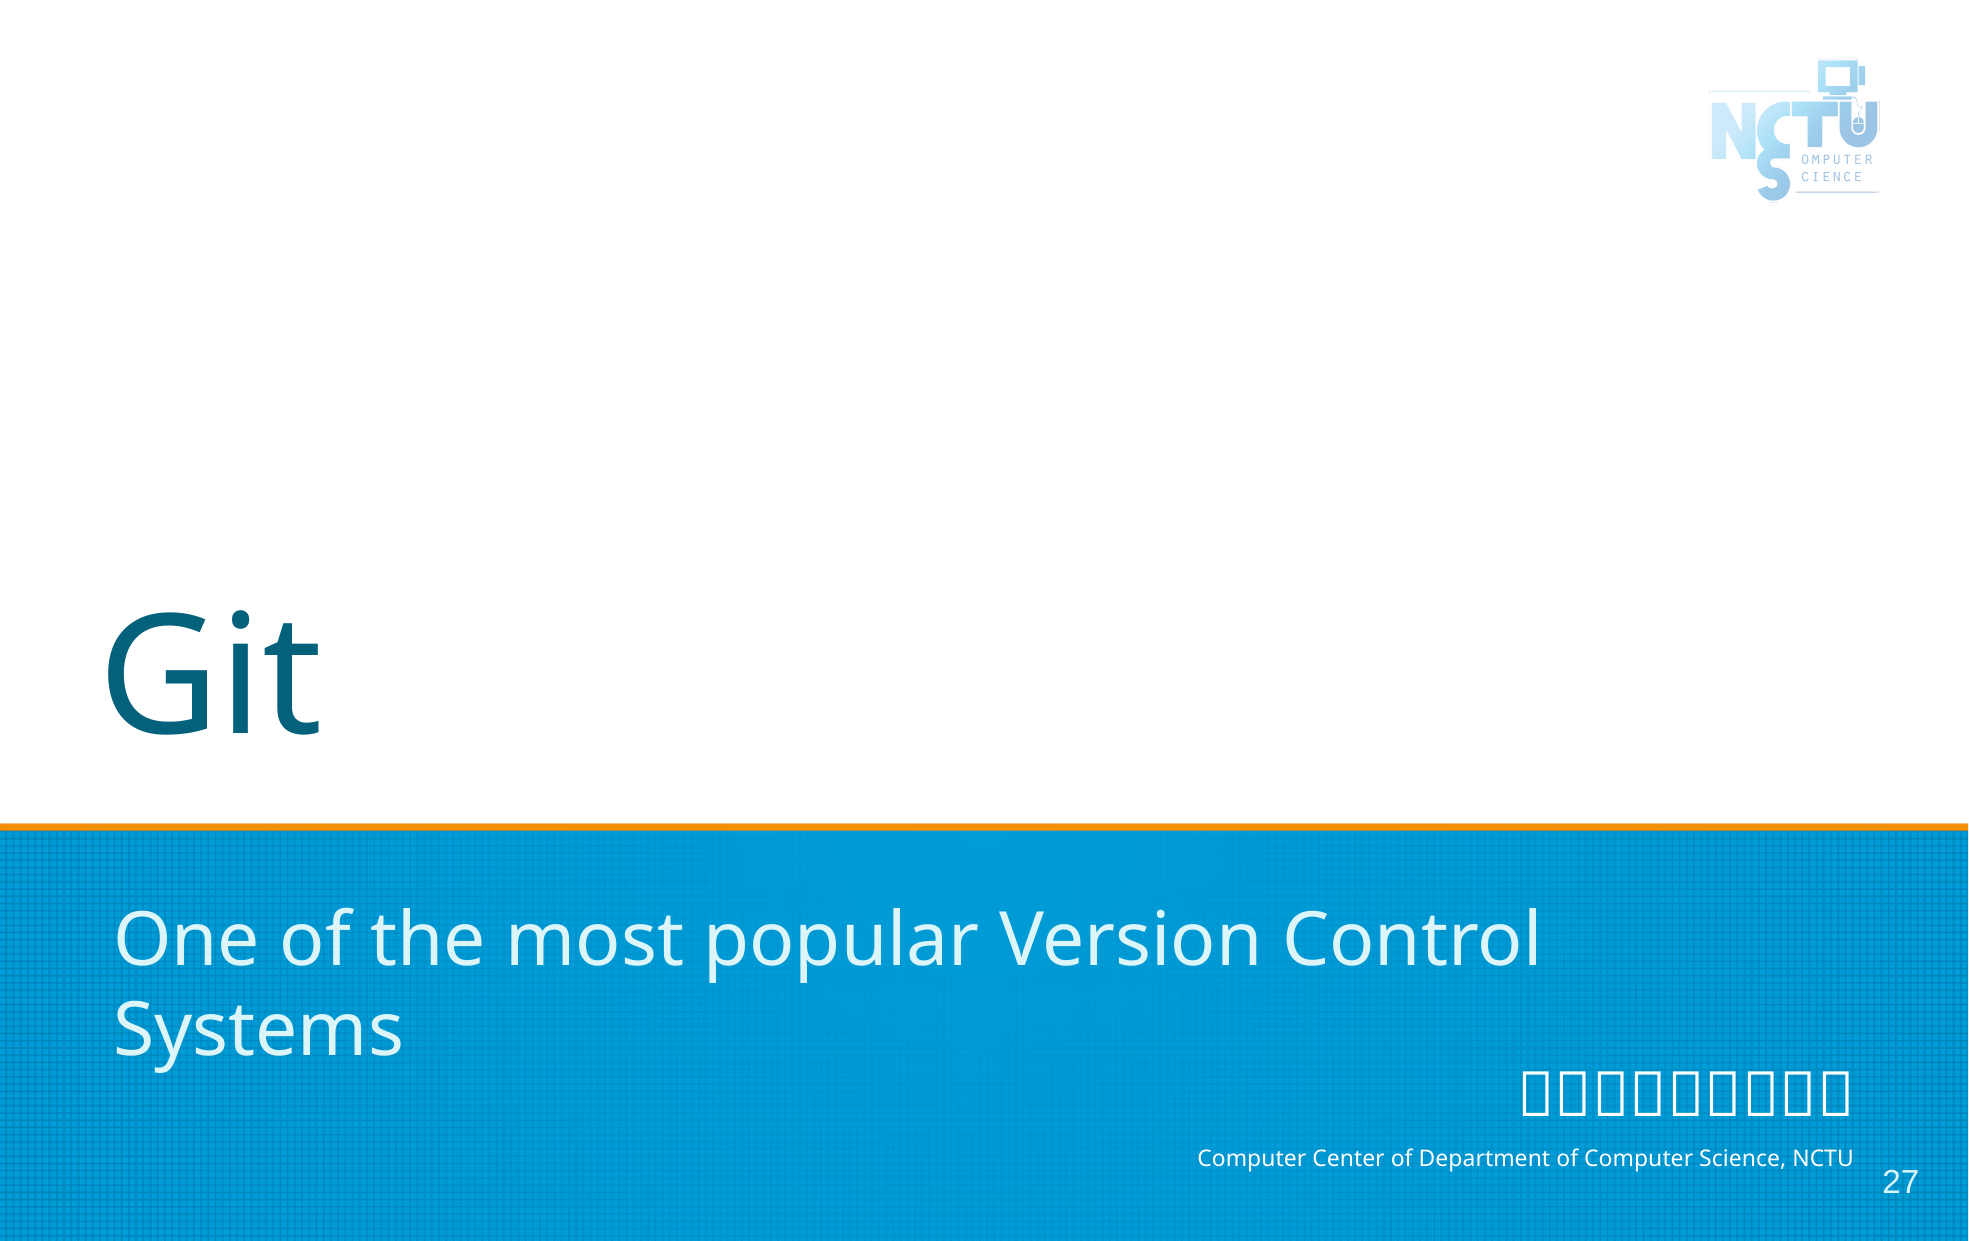

# Git
One of the most popular Version Control Systems